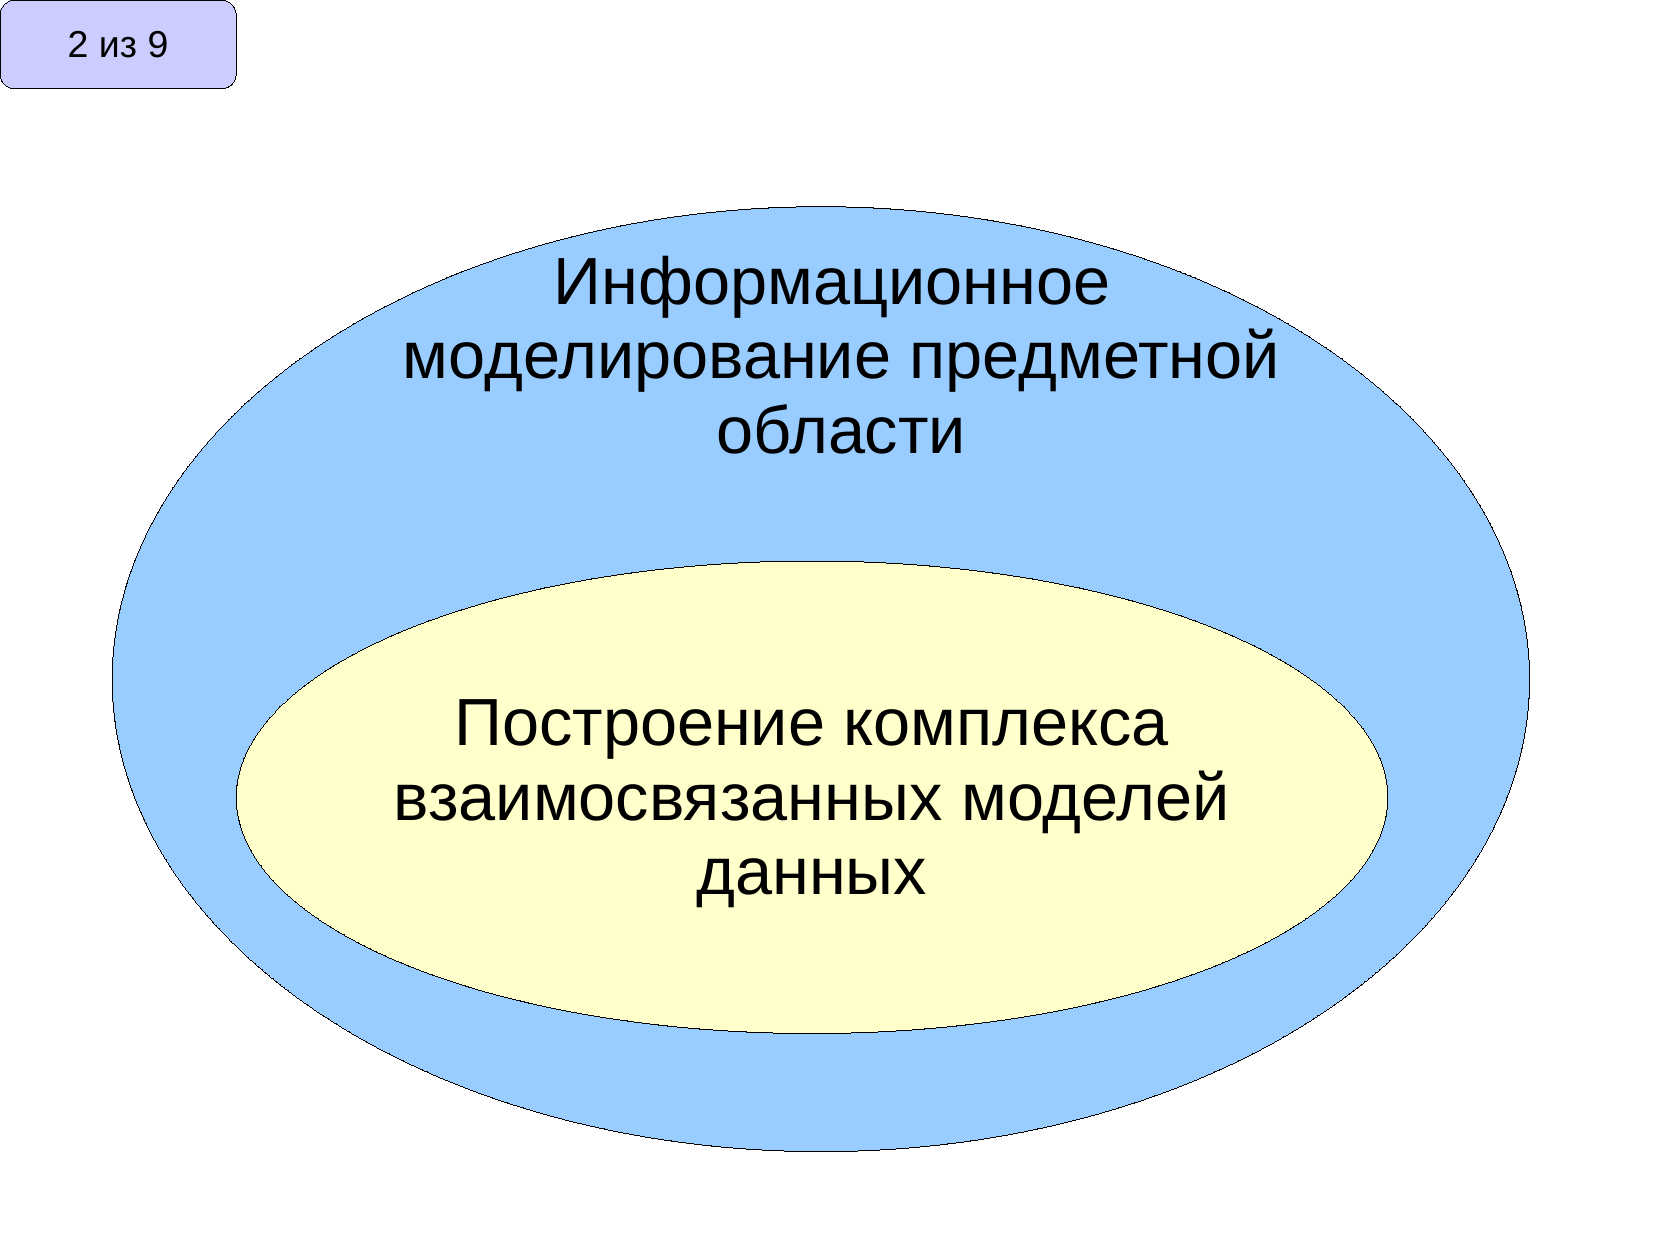

2 из 9
Информационное
моделирование предметной
области
Построение комплекса
взаимосвязанных моделей
данных